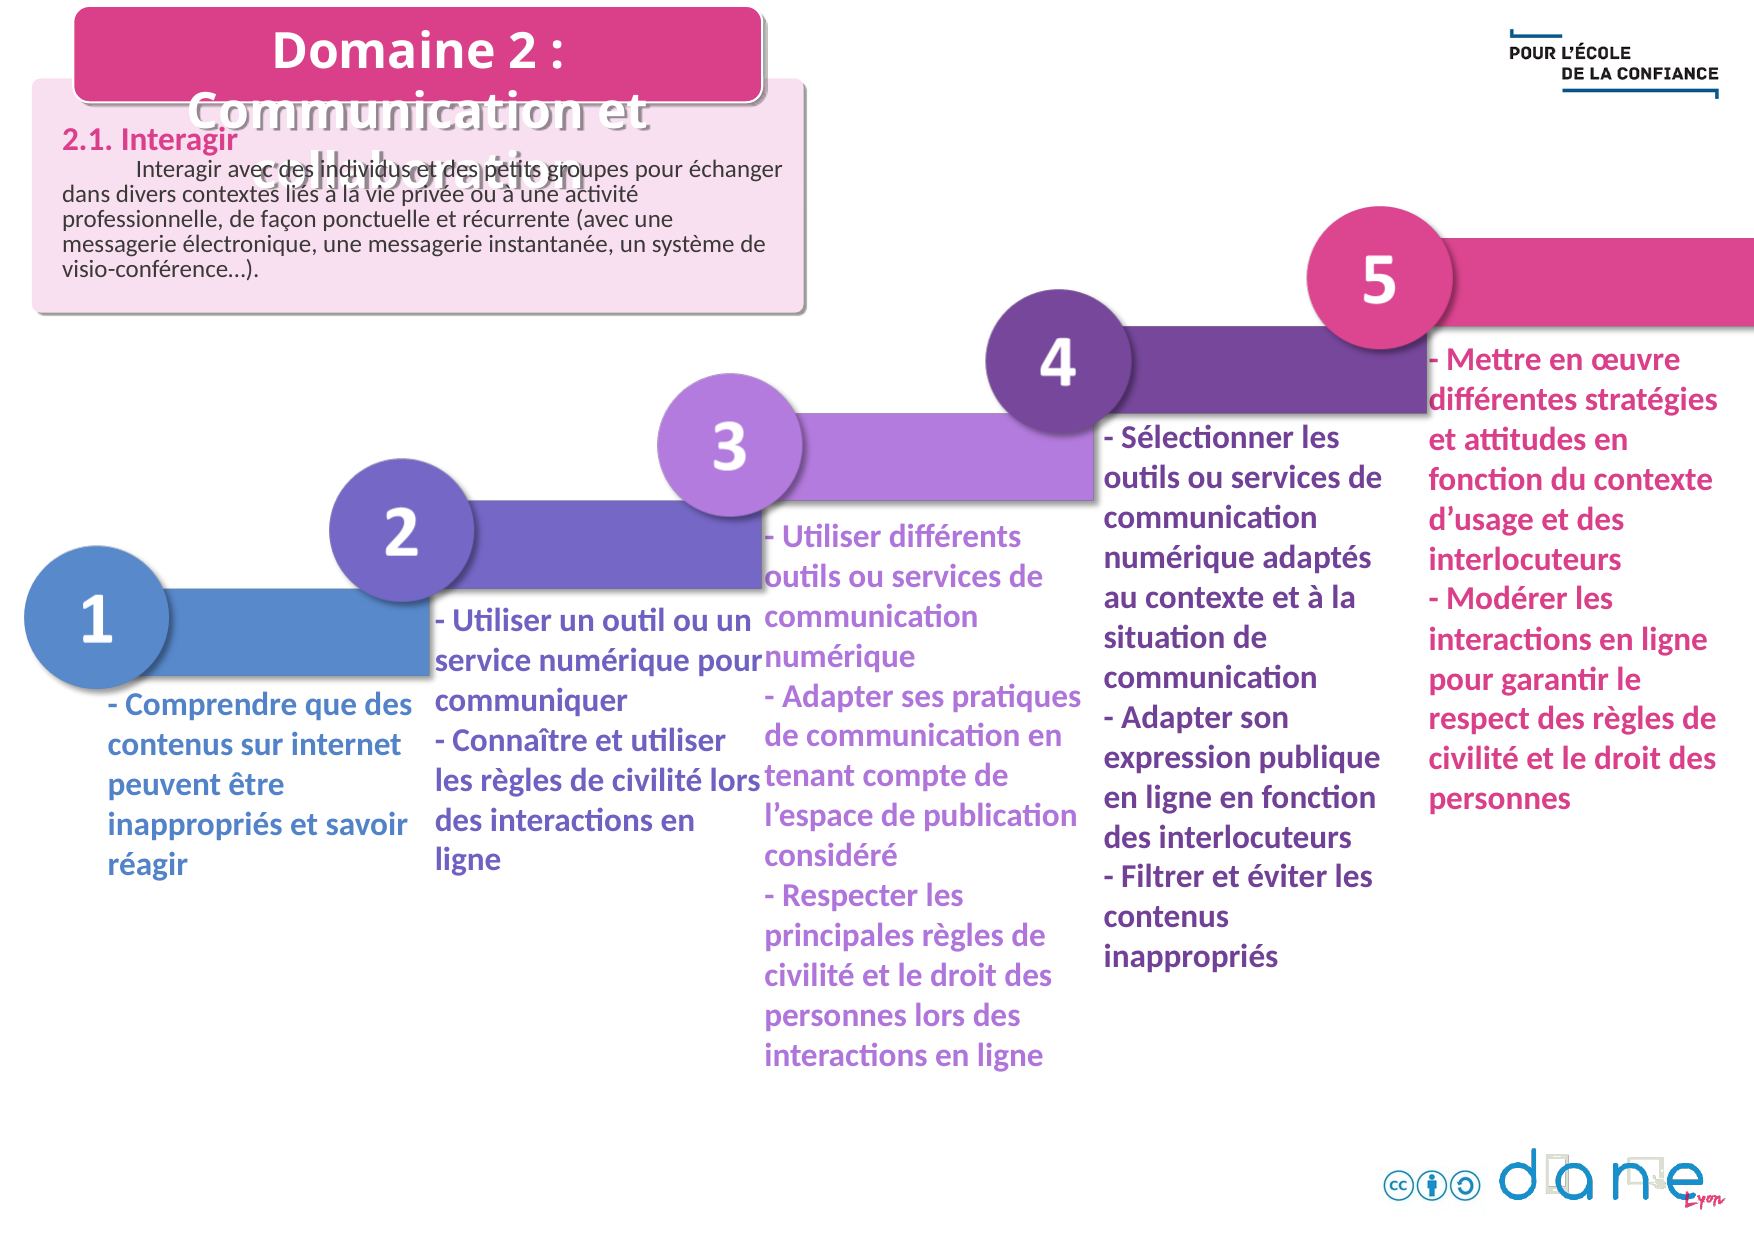

Domaine 2 : Communication et collaboration
2.1. Interagir
	Interagir avec des individus et des petits groupes pour échanger dans divers contextes liés à la vie privée ou à une activité professionnelle, de façon ponctuelle et récurrente (avec une messagerie électronique, une messagerie instantanée, un système de visio-conférence…).
- Mettre en œuvre différentes stratégies et attitudes en fonction du contexte d’usage et des interlocuteurs
- Modérer les interactions en ligne pour garantir le respect des règles de civilité et le droit des personnes
- Sélectionner les outils ou services de communication numérique adaptés au contexte et à la situation de communication
- Adapter son expression publique en ligne en fonction des interlocuteurs
- Filtrer et éviter les contenus inappropriés
- Utiliser différents outils ou services de communication numérique
- Adapter ses pratiques de communication en tenant compte de l’espace de publication considéré
- Respecter les principales règles de civilité et le droit des personnes lors des interactions en ligne
- Utiliser un outil ou un service numérique pour communiquer
- Connaître et utiliser les règles de civilité lors des interactions en ligne
- Comprendre que des contenus sur internet peuvent être inappropriés et savoir réagir